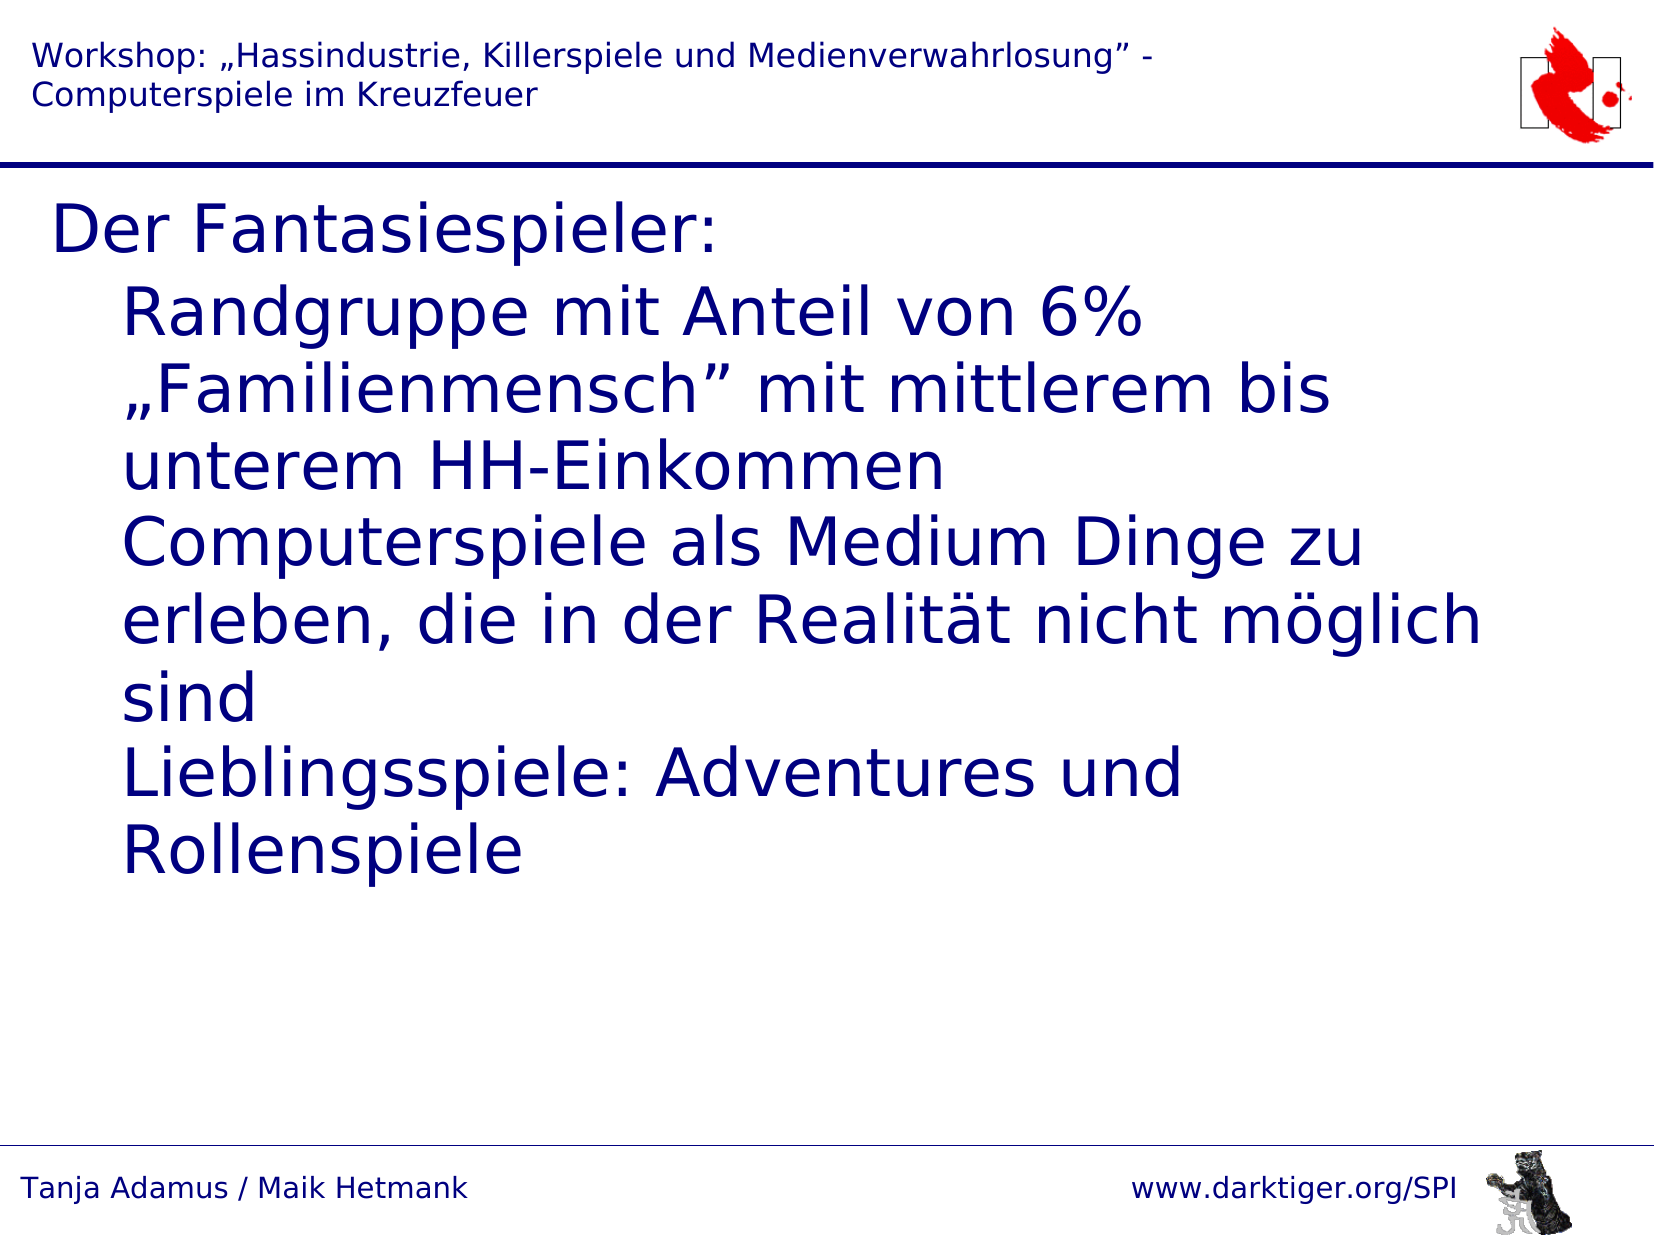

Workshop: „Hassindustrie, Killerspiele und Medienverwahrlosung” - Computerspiele im Kreuzfeuer
Der Fantasiespieler:
Randgruppe mit Anteil von 6%
„Familienmensch” mit mittlerem bis unterem HH-Einkommen
Computerspiele als Medium Dinge zu erleben, die in der Realität nicht möglich sind
Lieblingsspiele: Adventures und Rollenspiele